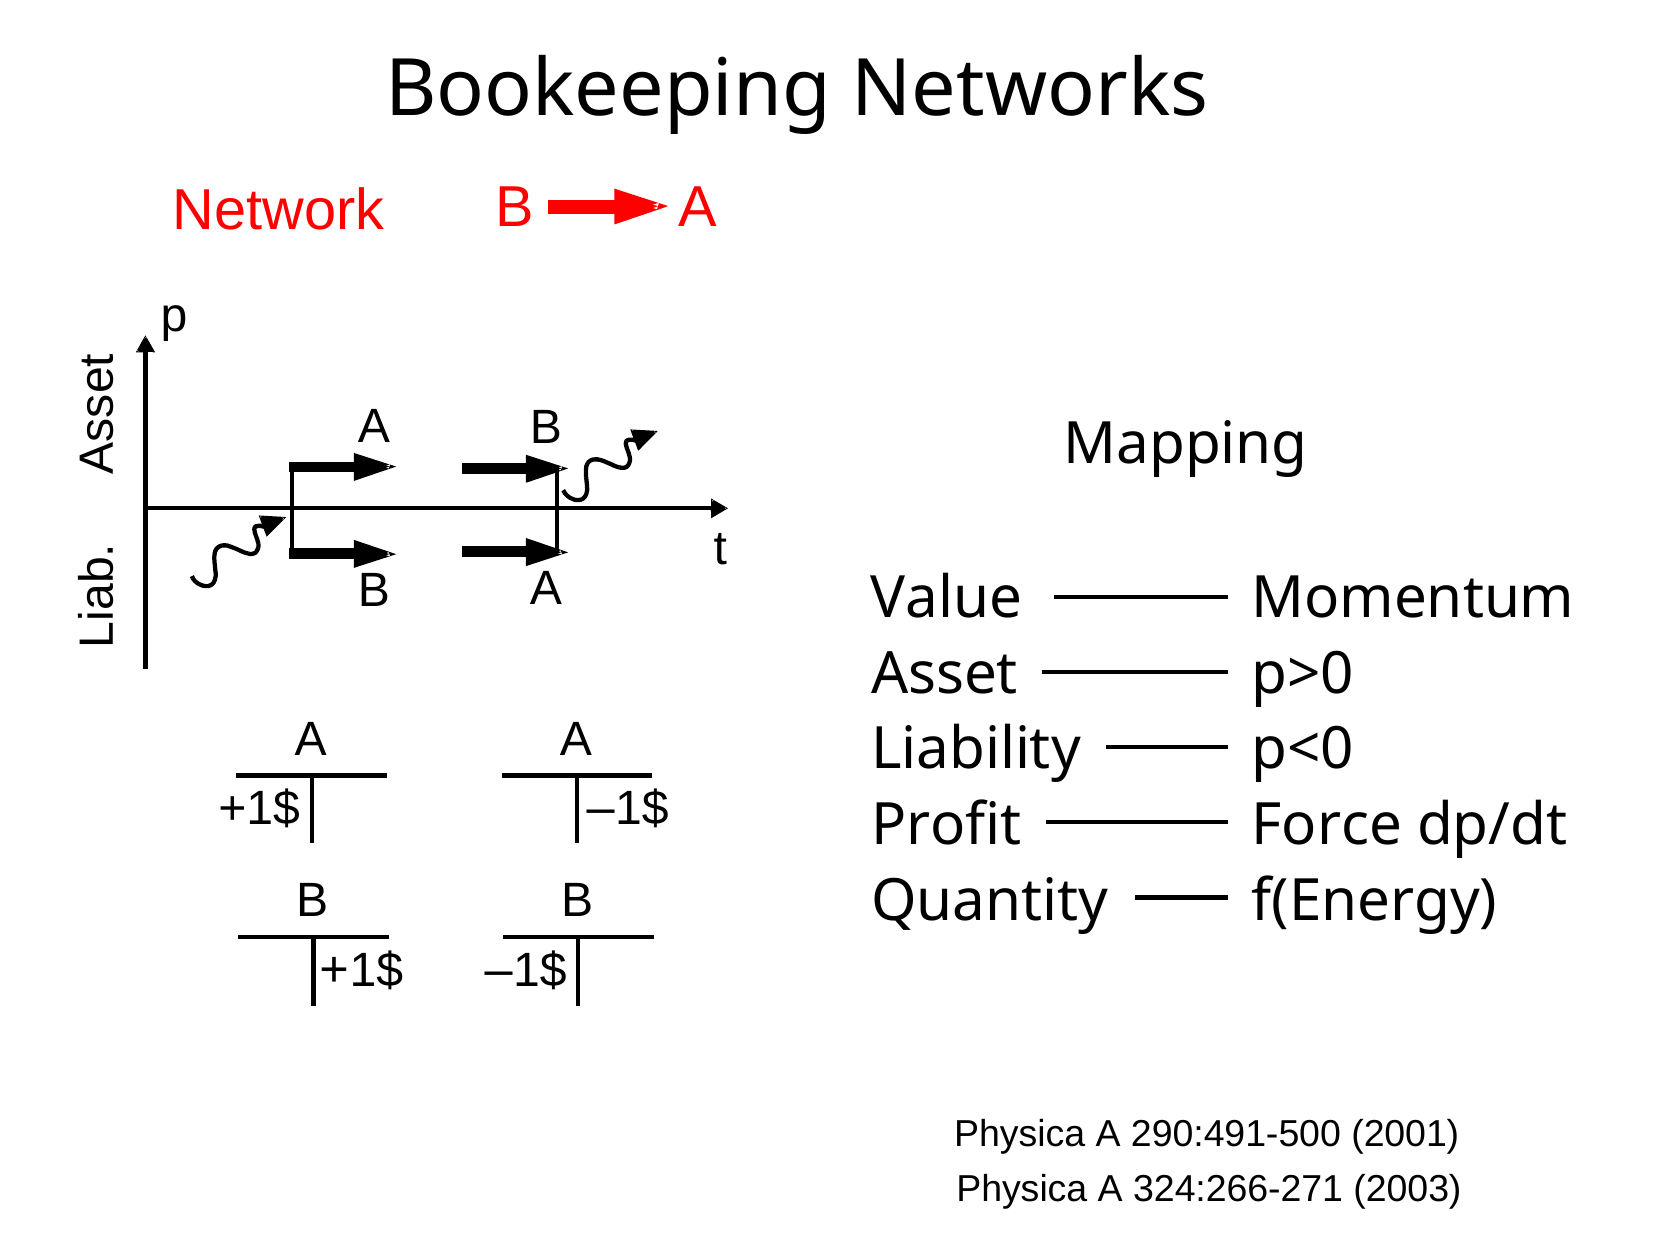

Bookeeping Networks
B
A
Network
p
Asset
A
B
Mapping
t
Value
Momentum
A
B
Liab.
Asset
p>0
Liability
p<0
A
A
–
+1$
1$
Profit
Force dp/dt
Quantity
f(Energy)
B
B
+
–
1$
1$
Physica A 290:491-500 (2001)
Physica A 324:266-271 (2003)